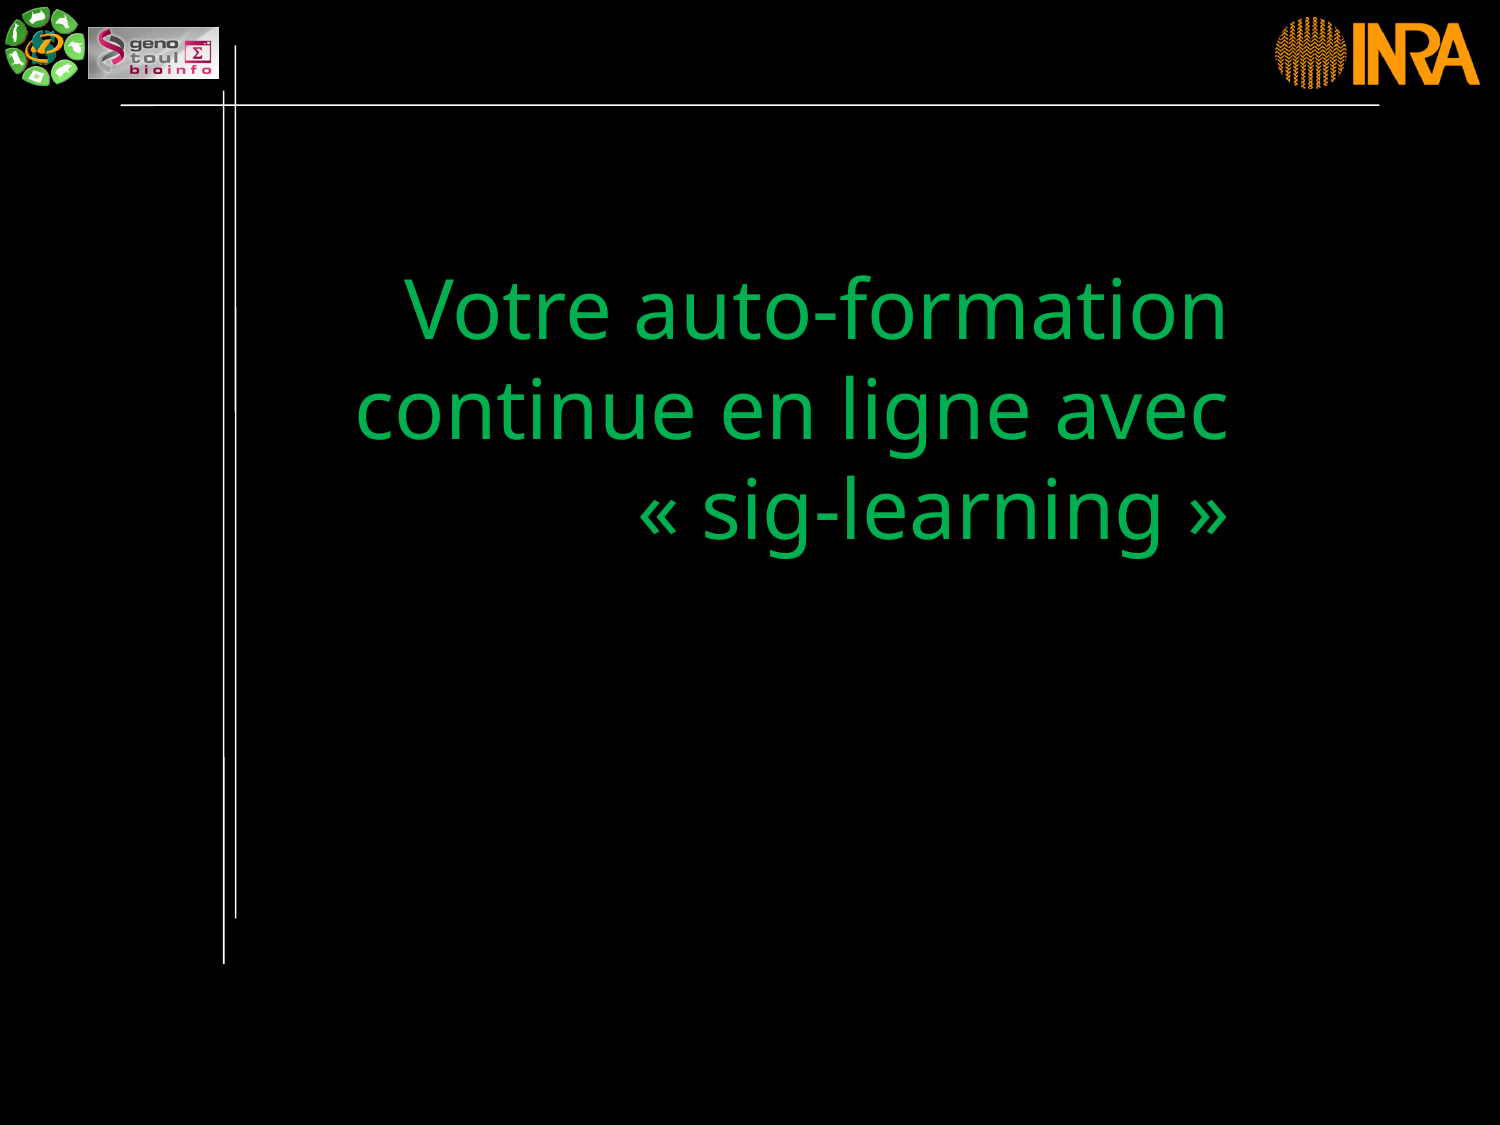

# Votre auto-formation continue en ligne avec « sig-learning »